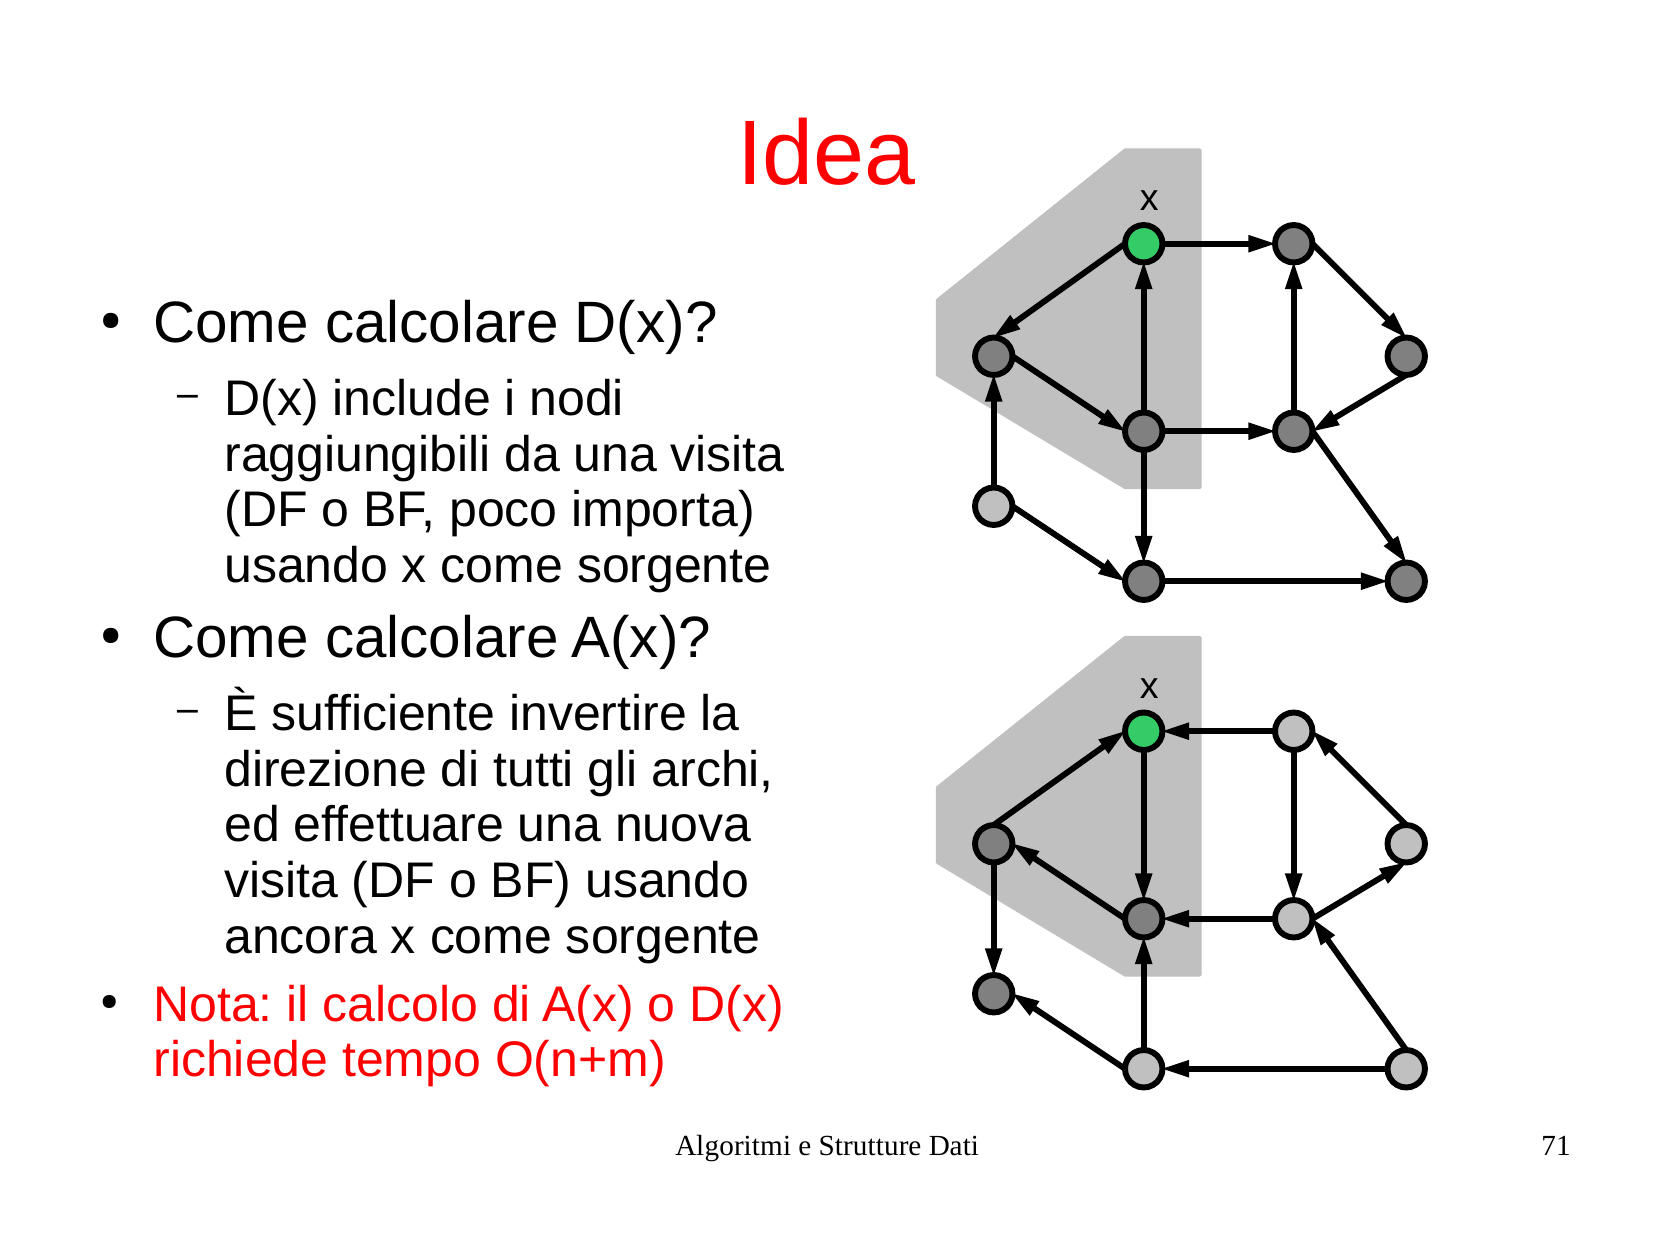

# Idea
x
Come calcolare D(x)?
D(x) include i nodi raggiungibili da una visita (DF o BF, poco importa) usando x come sorgente
Come calcolare A(x)?
È sufficiente invertire la direzione di tutti gli archi, ed effettuare una nuova visita (DF o BF) usando ancora x come sorgente
Nota: il calcolo di A(x) o D(x) richiede tempo O(n+m)
x
Algoritmi e Strutture Dati
71